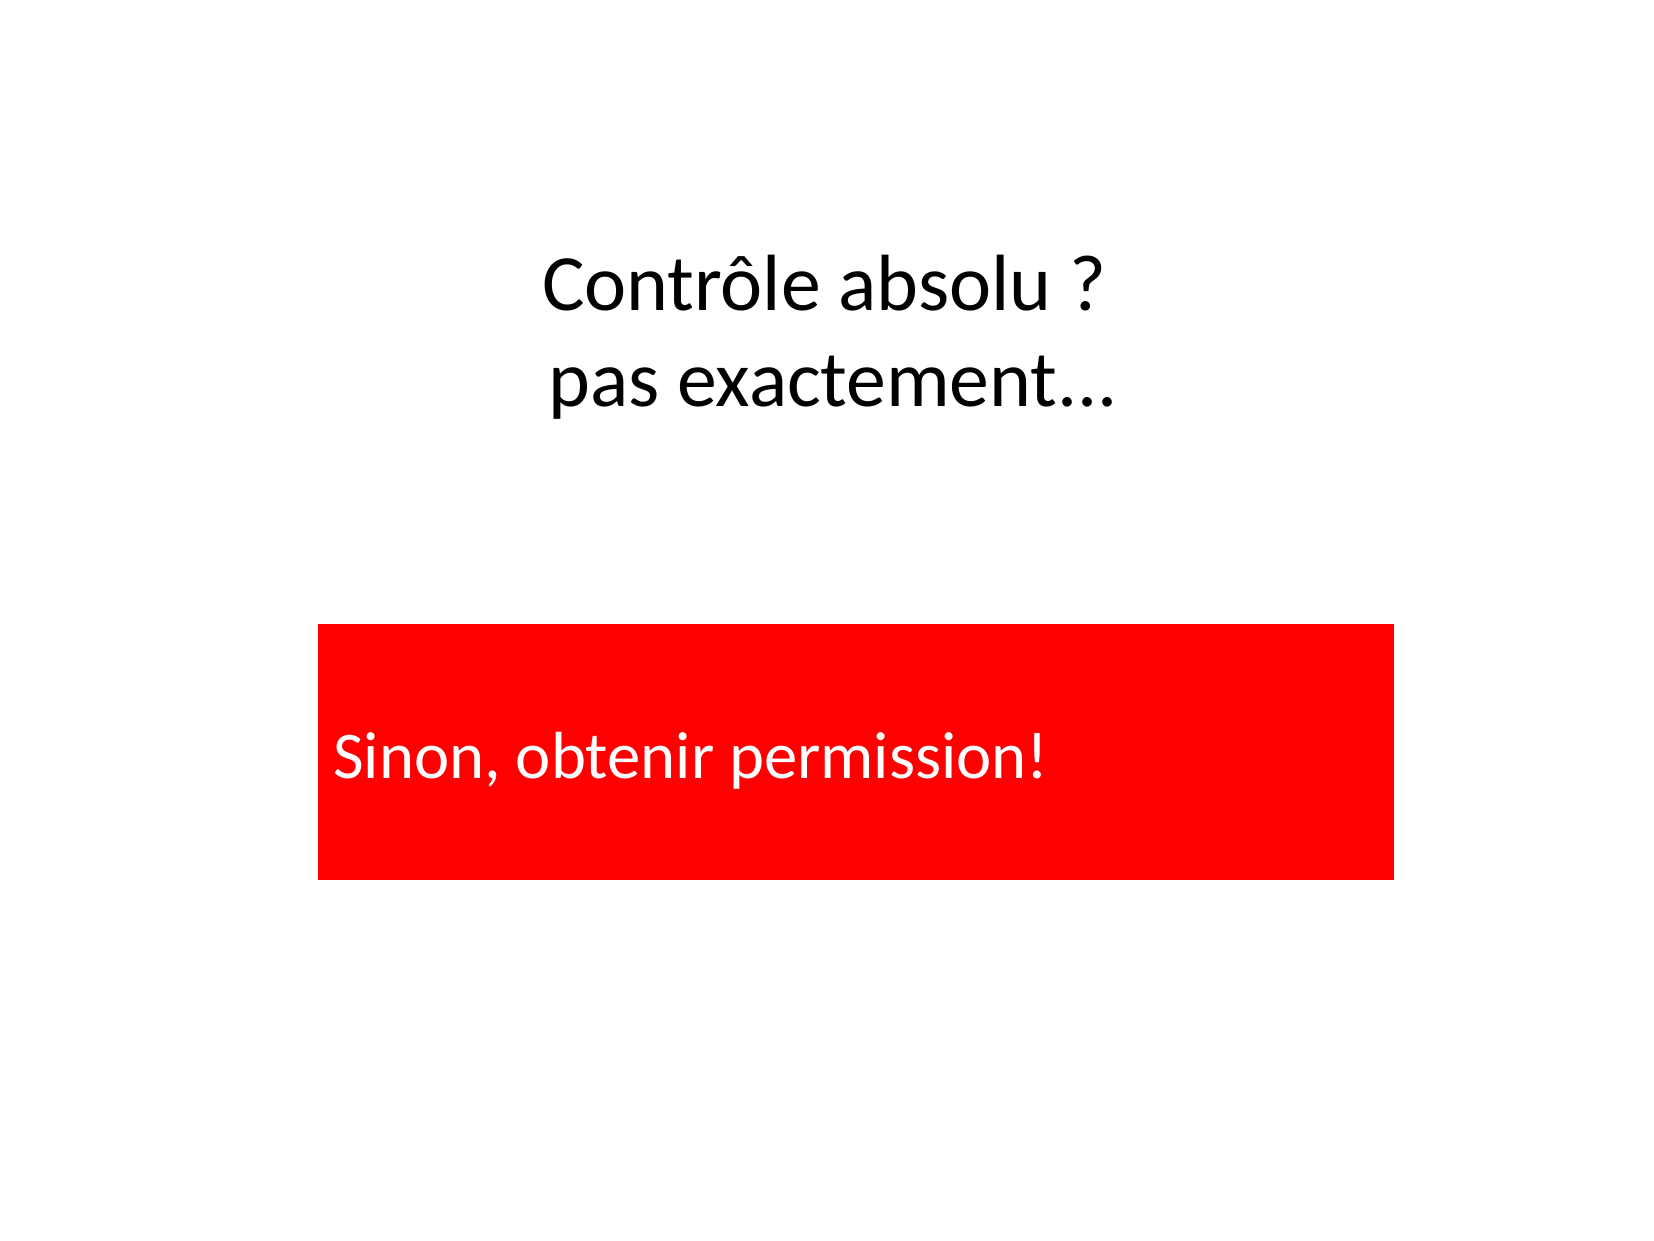

# Contrôle absolu ? pas exactement...
Sinon, obtenir permission!